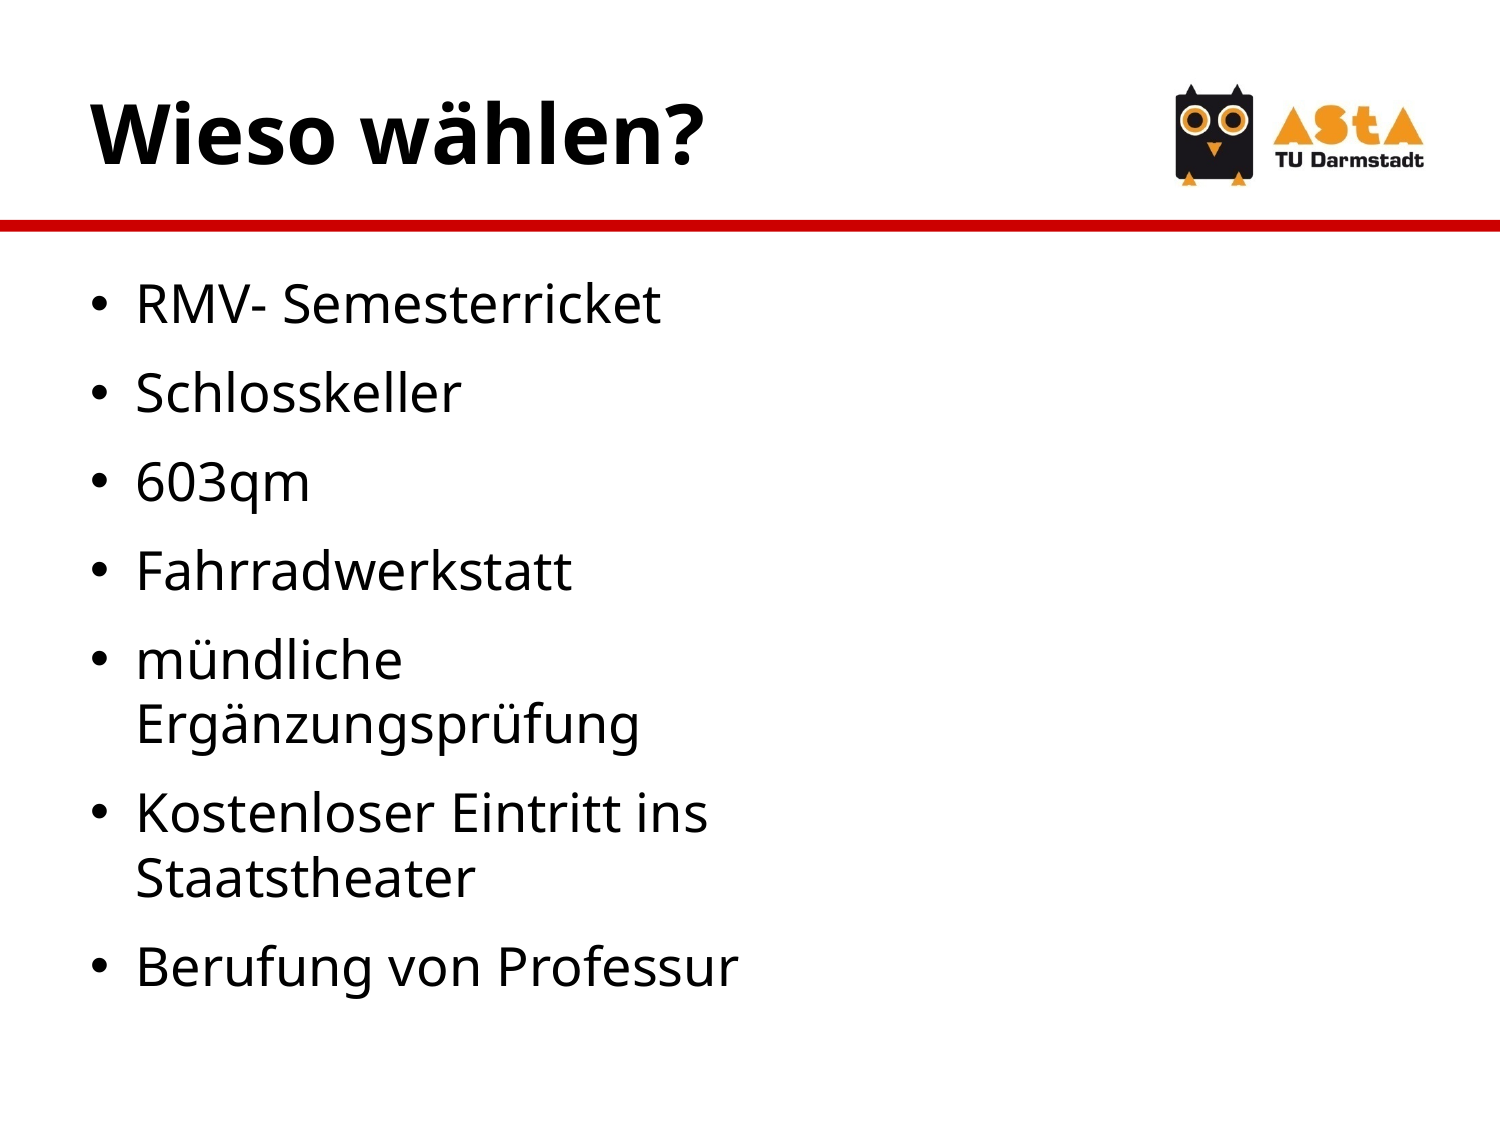

Wieso wählen?
# RMV- Semesterricket
Schlosskeller
603qm
Fahrradwerkstatt
mündliche Ergänzungsprüfung
Kostenloser Eintritt ins Staatstheater
Berufung von Professur